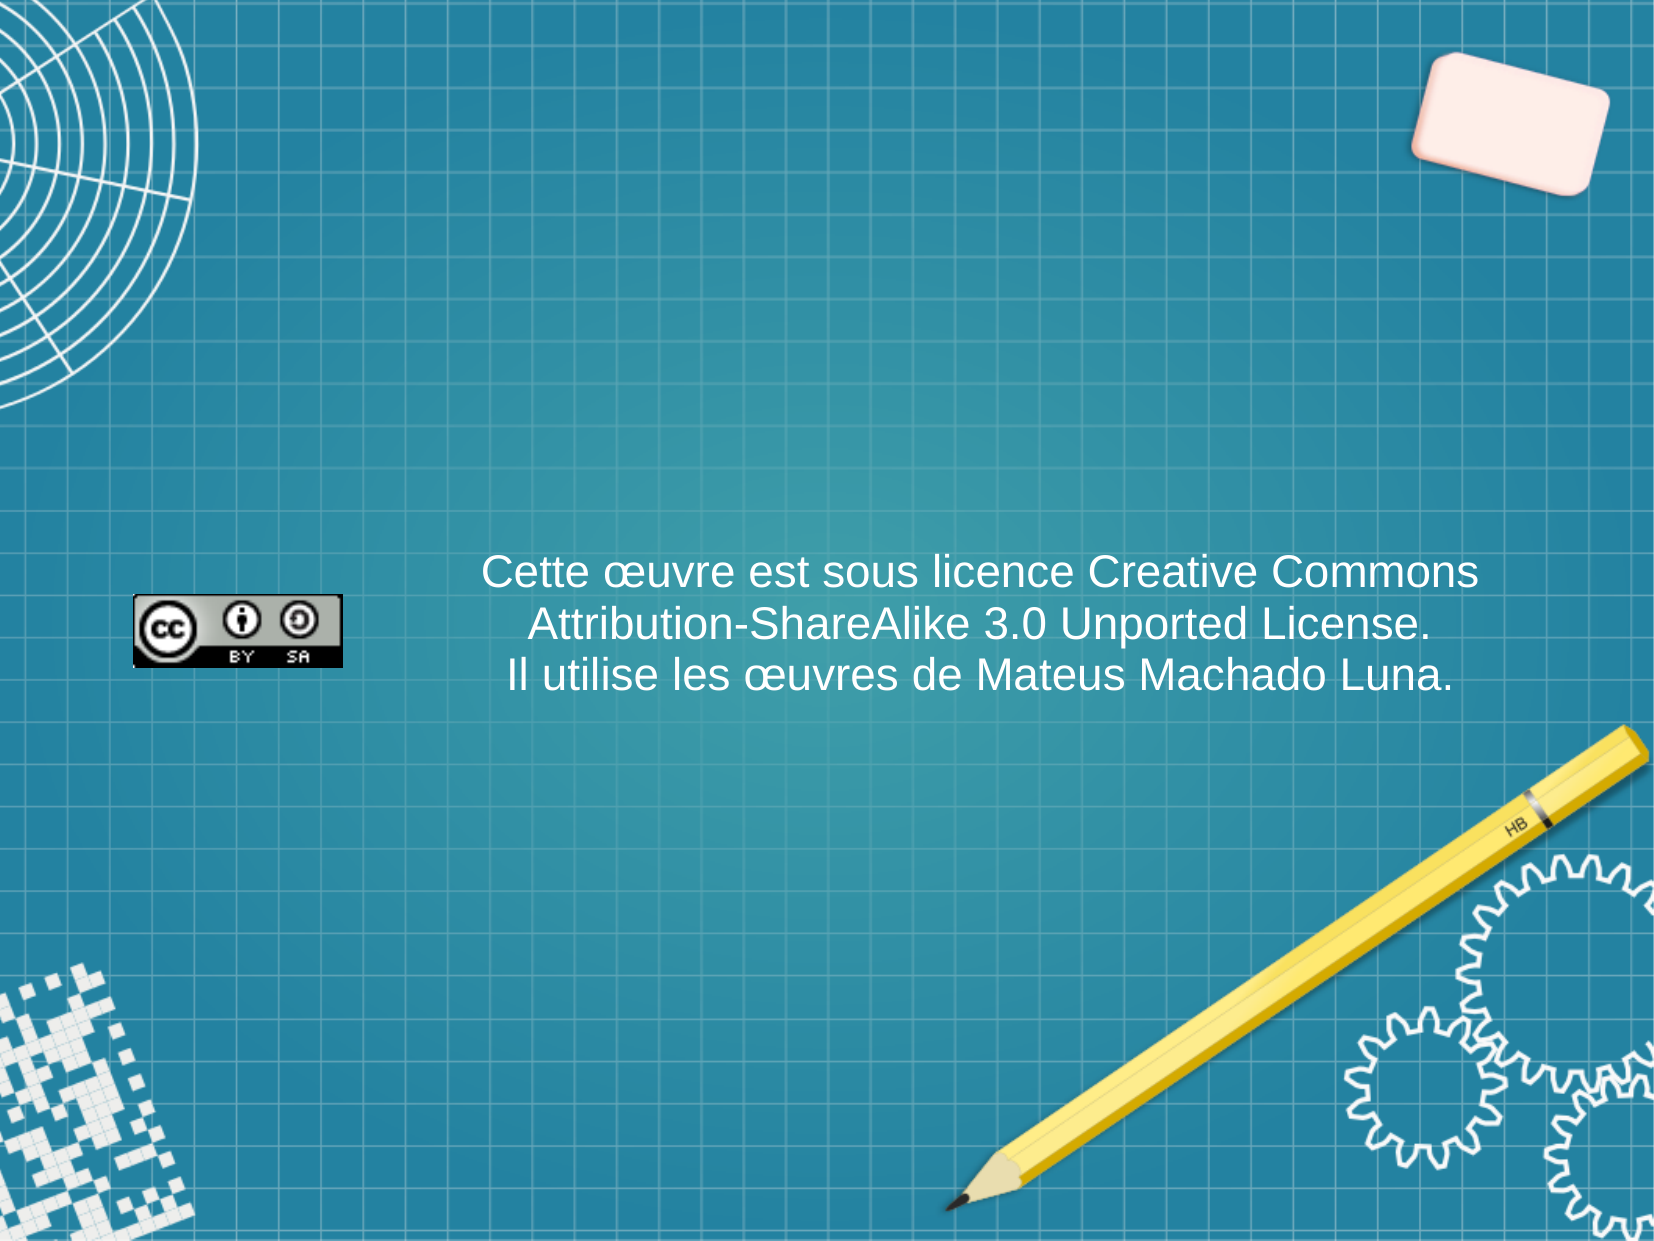

# Cette œuvre est sous licence Creative Commons Attribution-ShareAlike 3.0 Unported License. Il utilise les œuvres de Mateus Machado Luna.